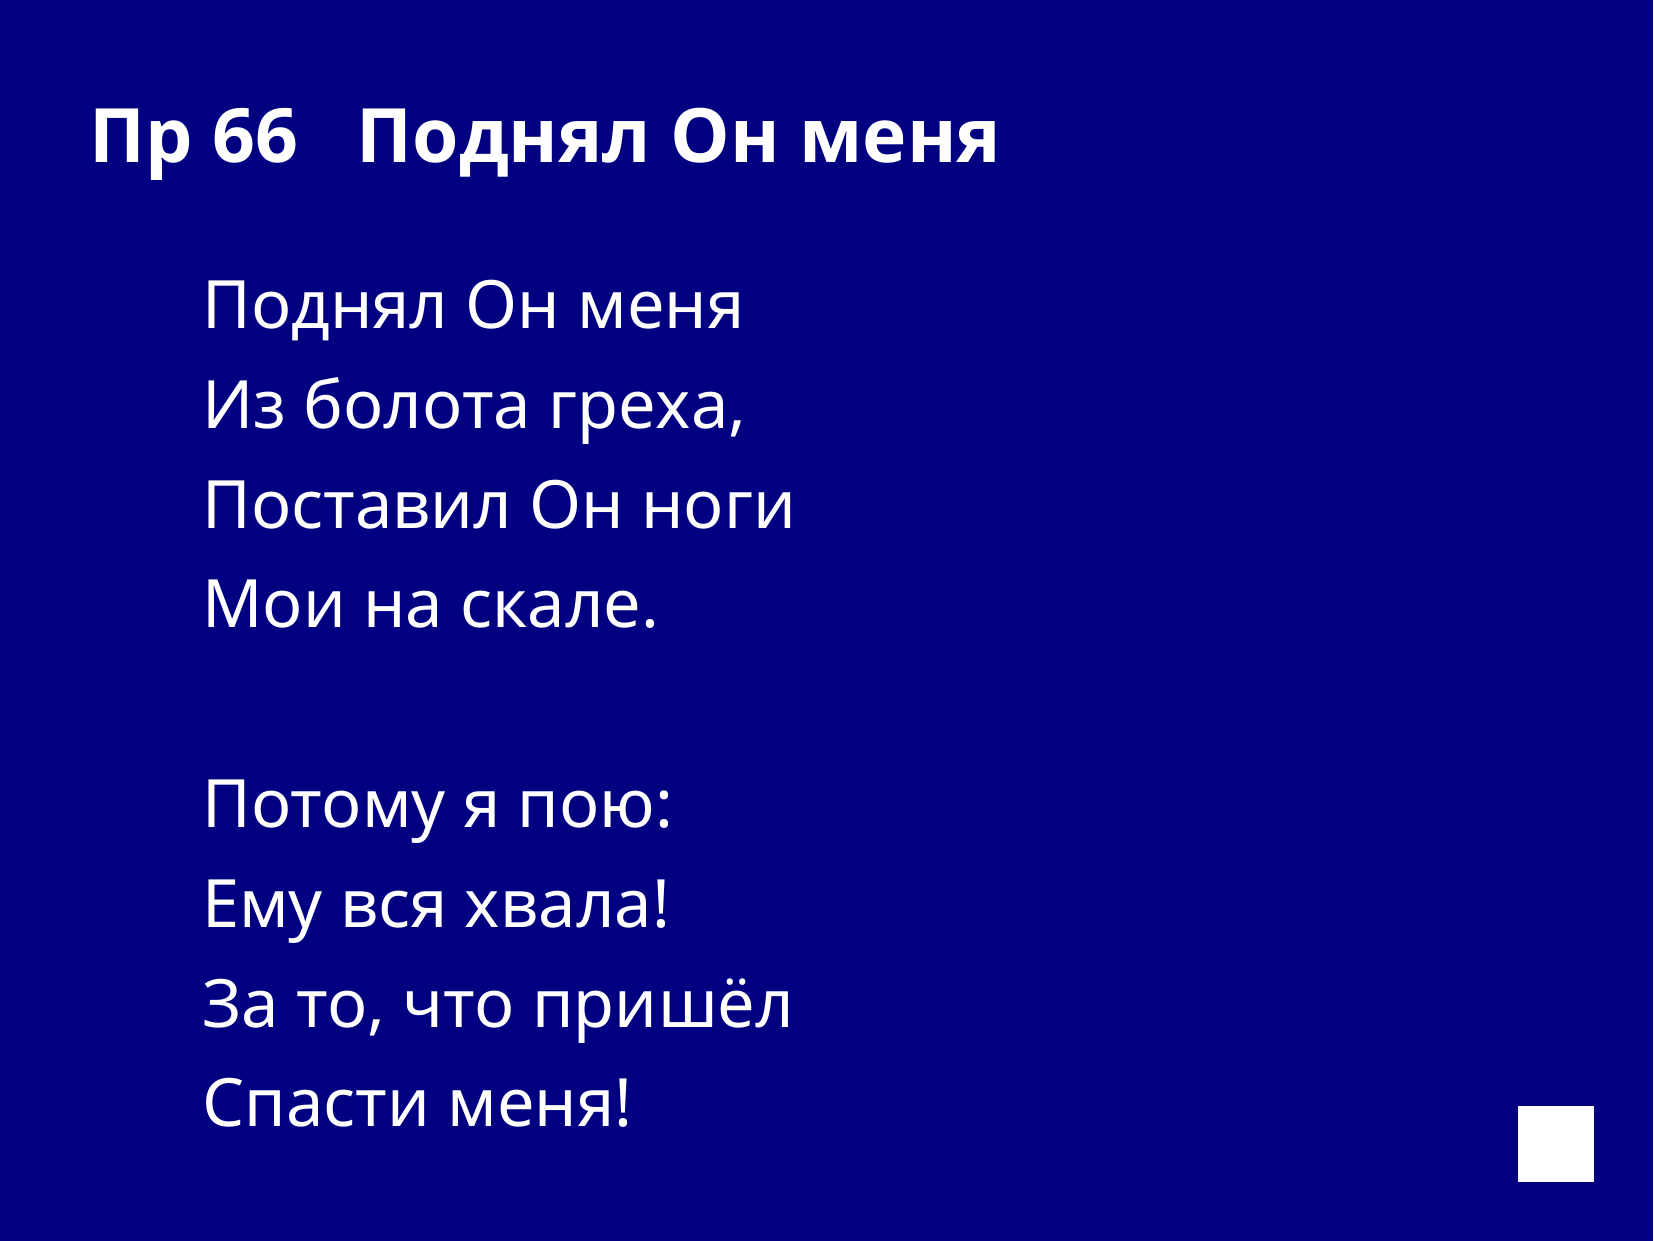

Пр 66 Поднял Он меня
	Поднял Он меня
	Из болота греха,
	Поставил Он ноги
	Мои на скале.
	Потому я пою:
	Ему вся хвала!
	За то, что пришёл
	Спасти меня!